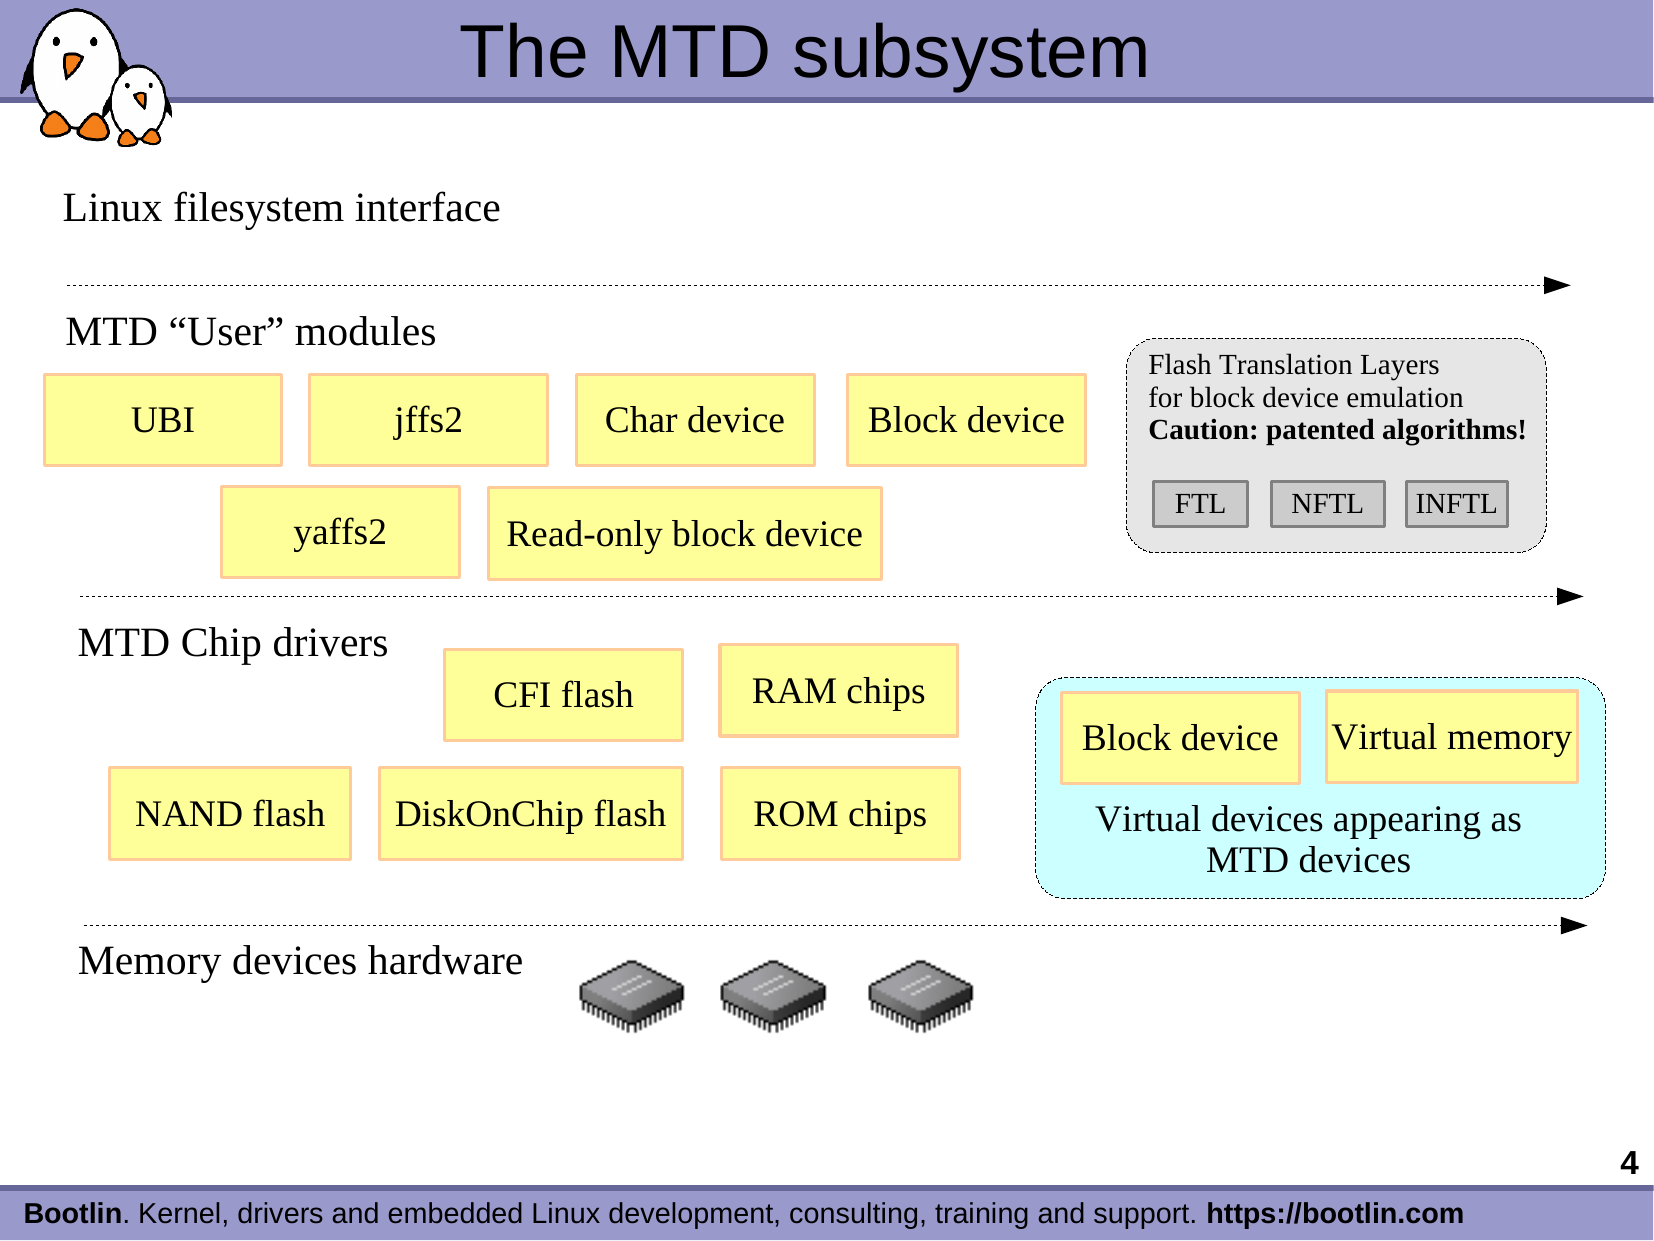

# The MTD subsystem
Linux filesystem interface
MTD “User” modules
Flash Translation Layers
for block device emulation
Caution: patented algorithms!
jffs2
Char device
Block device
UBI
NFTL
FTL
INFTL
yaffs2
Read-only block device
MTD Chip drivers
RAM chips
CFI flash
Virtual memory
Block device
NAND flash
DiskOnChip flash
ROM chips
Virtual devices appearing as MTD devices
Memory devices hardware